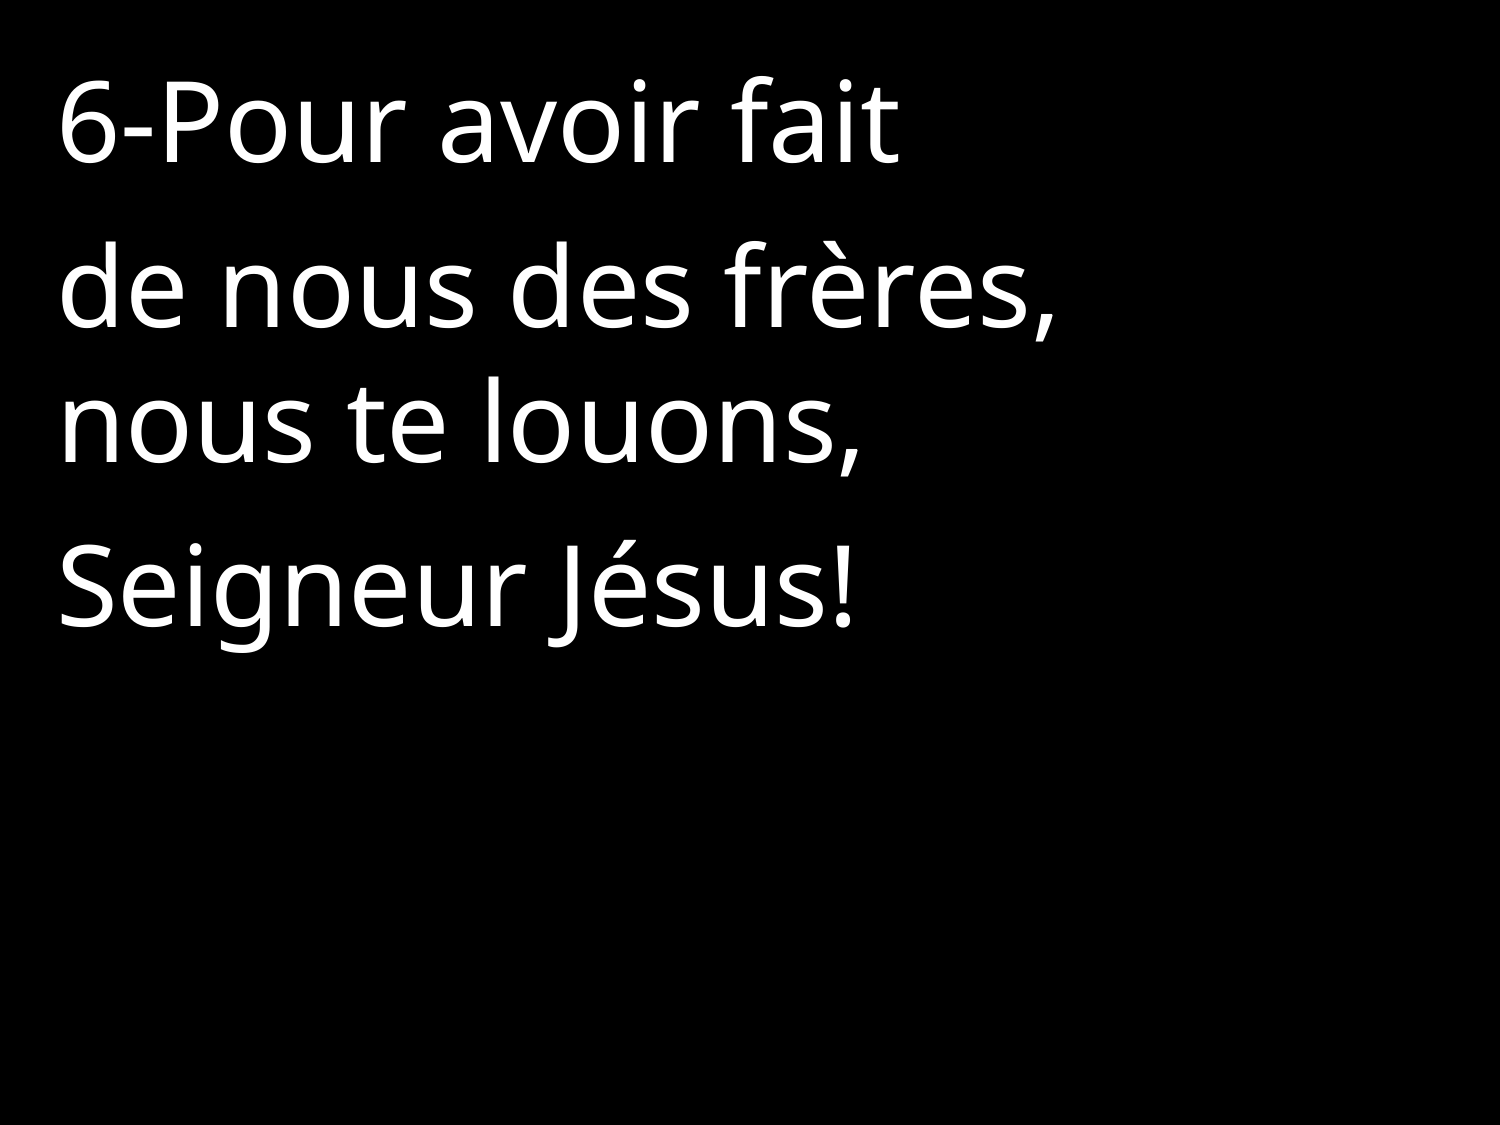

6-Pour avoir fait
de nous des frères, nous te louons,
Seigneur Jésus!
#